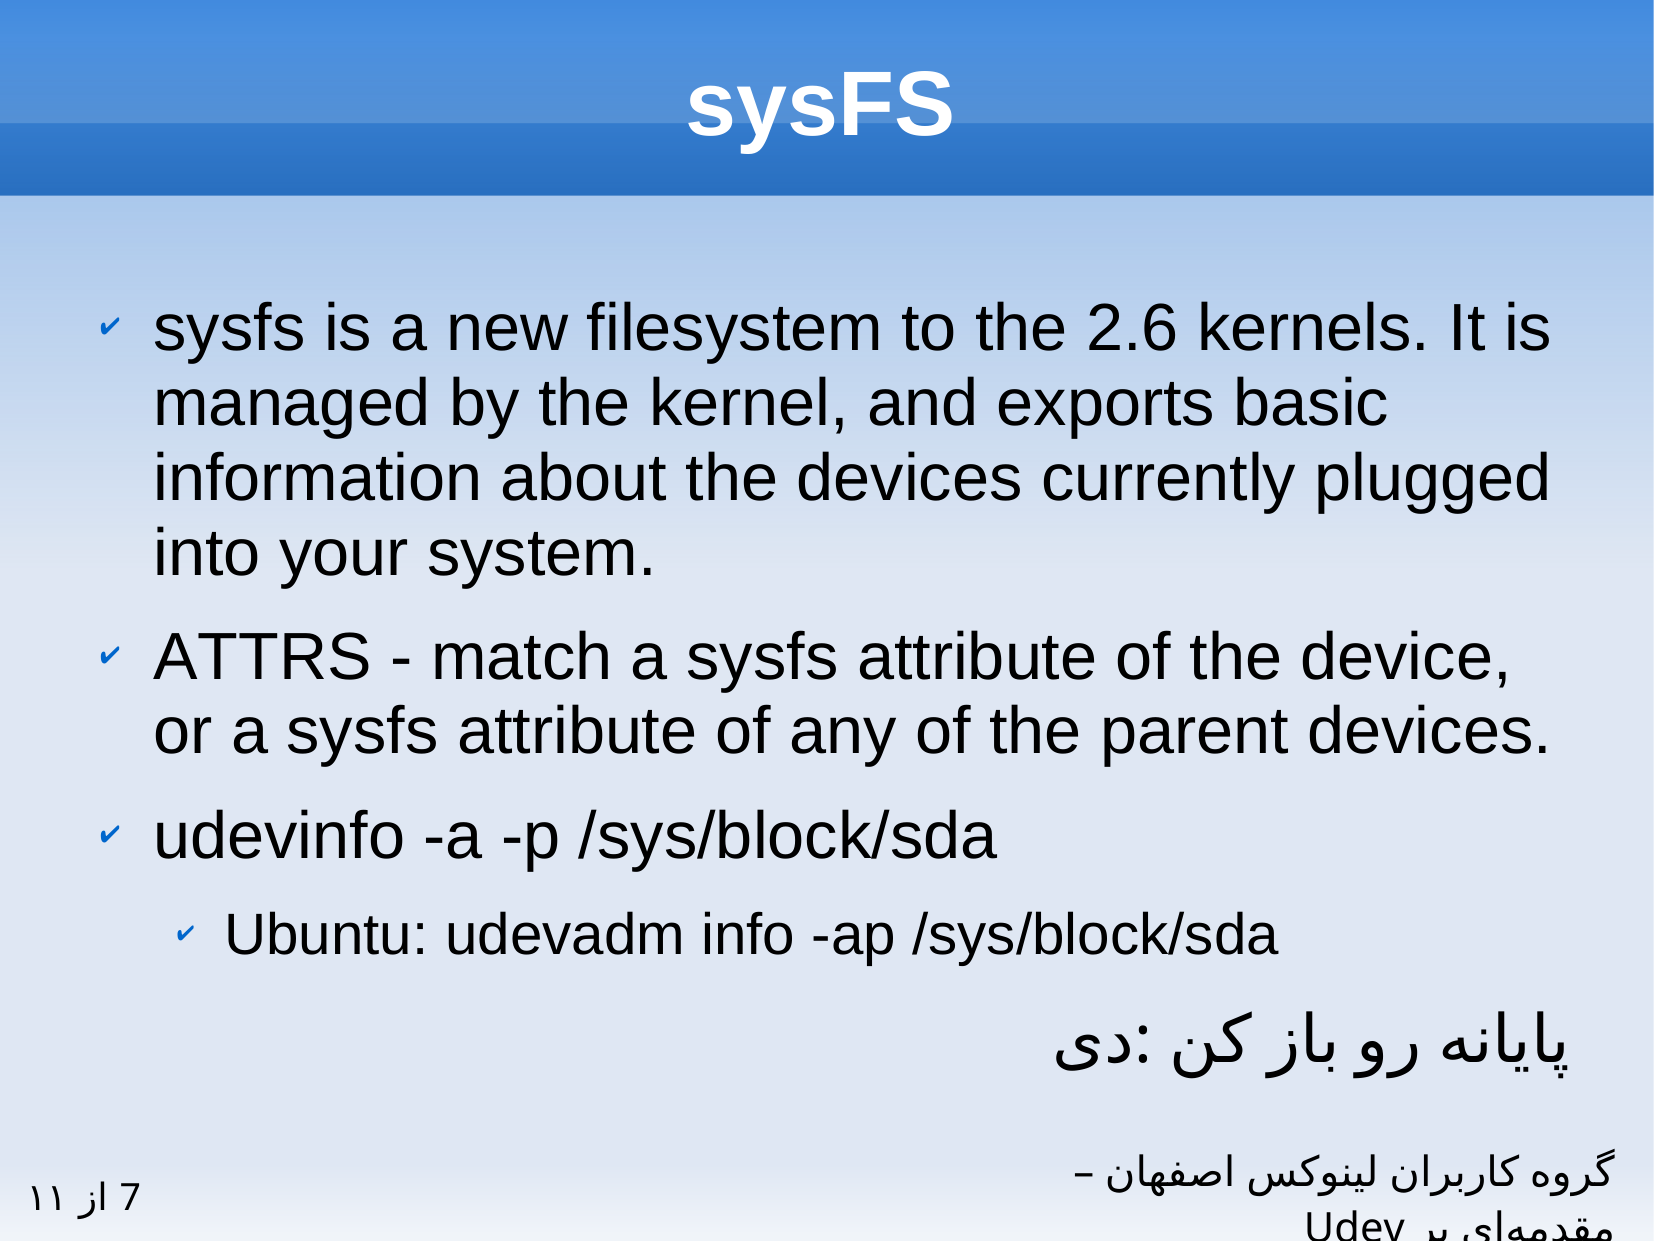

# sysFS
sysfs is a new filesystem to the 2.6 kernels. It is managed by the kernel, and exports basic information about the devices currently plugged into your system.
ATTRS - match a sysfs attribute of the device, or a sysfs attribute of any of the parent devices.
udevinfo -a -p /sys/block/sda
Ubuntu: udevadm info -ap /sys/block/sda
پایانه رو باز کن :دی
گروه کاربران لینوکس اصفهان – مقدمه‌ای بر Udev
7 از ۱۱